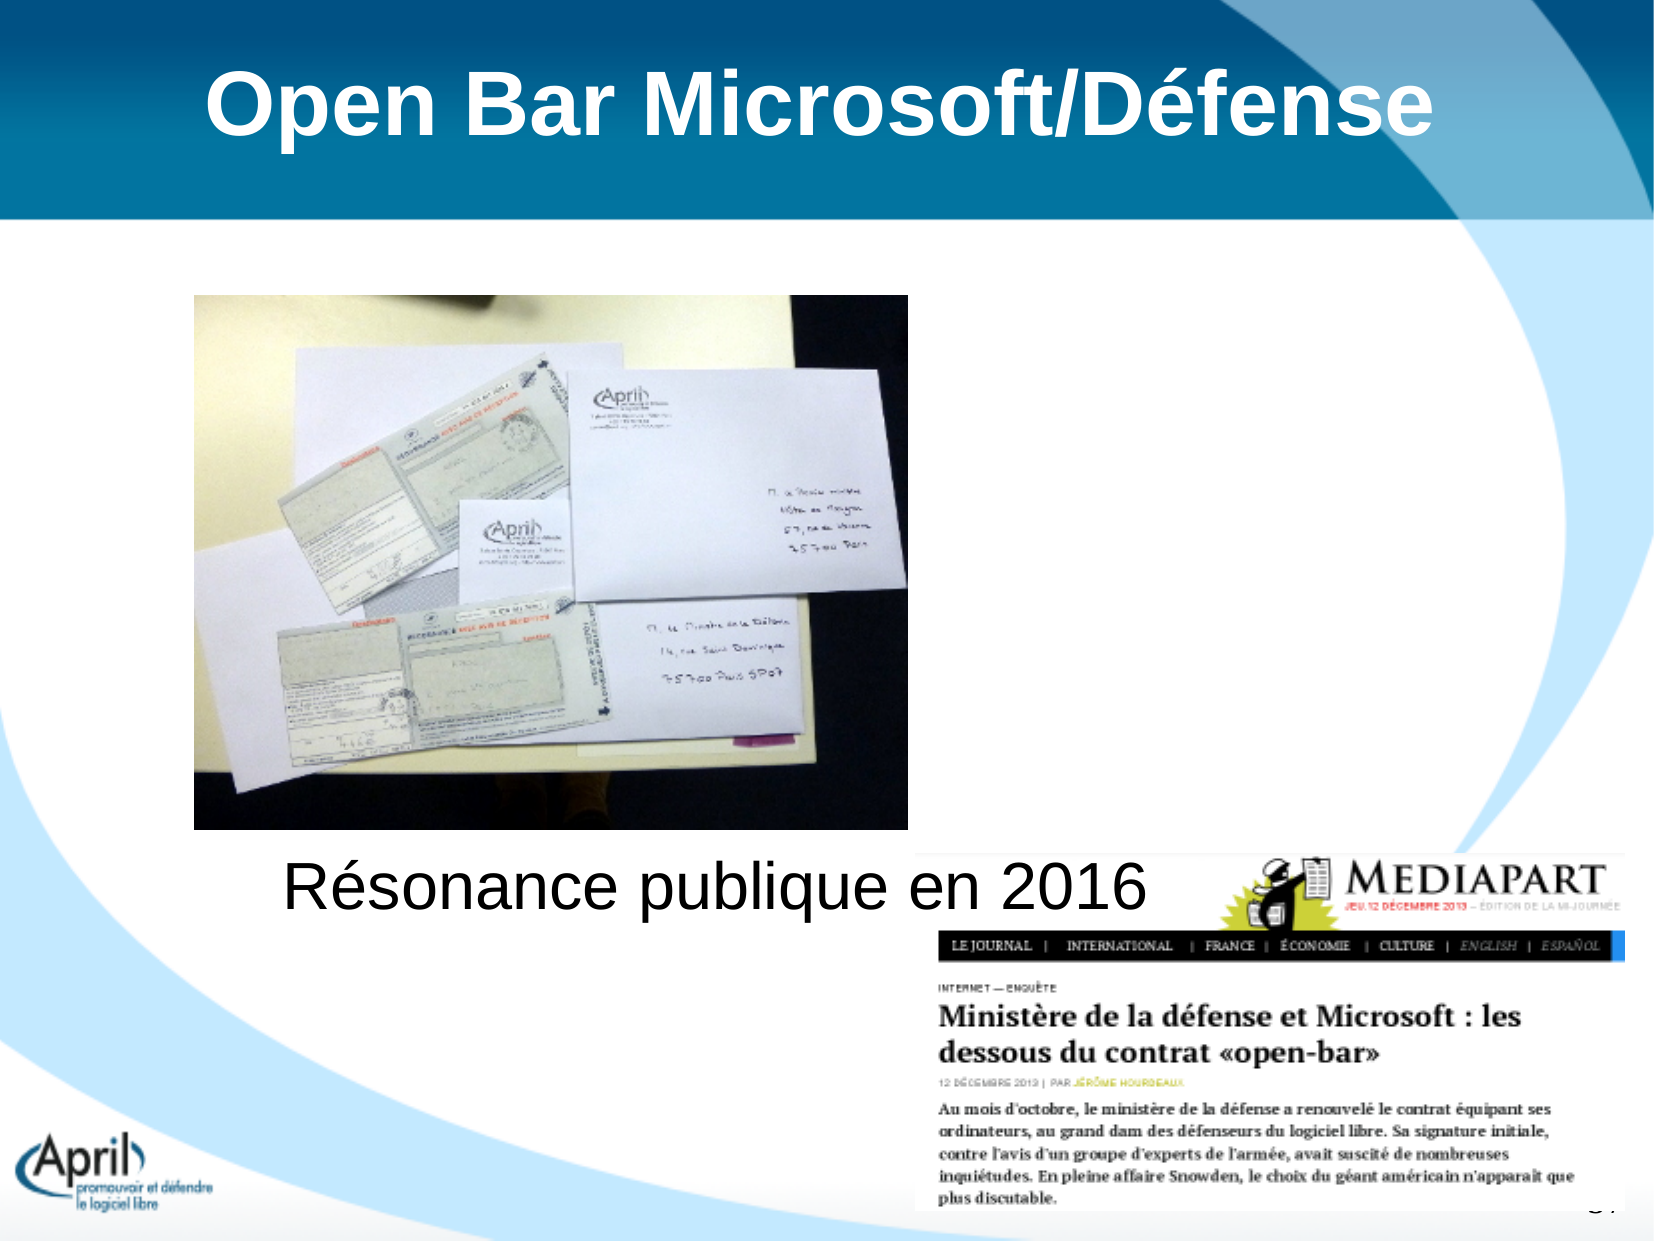

# Open Bar Microsoft/Défense
Résonance publique en 2016
37